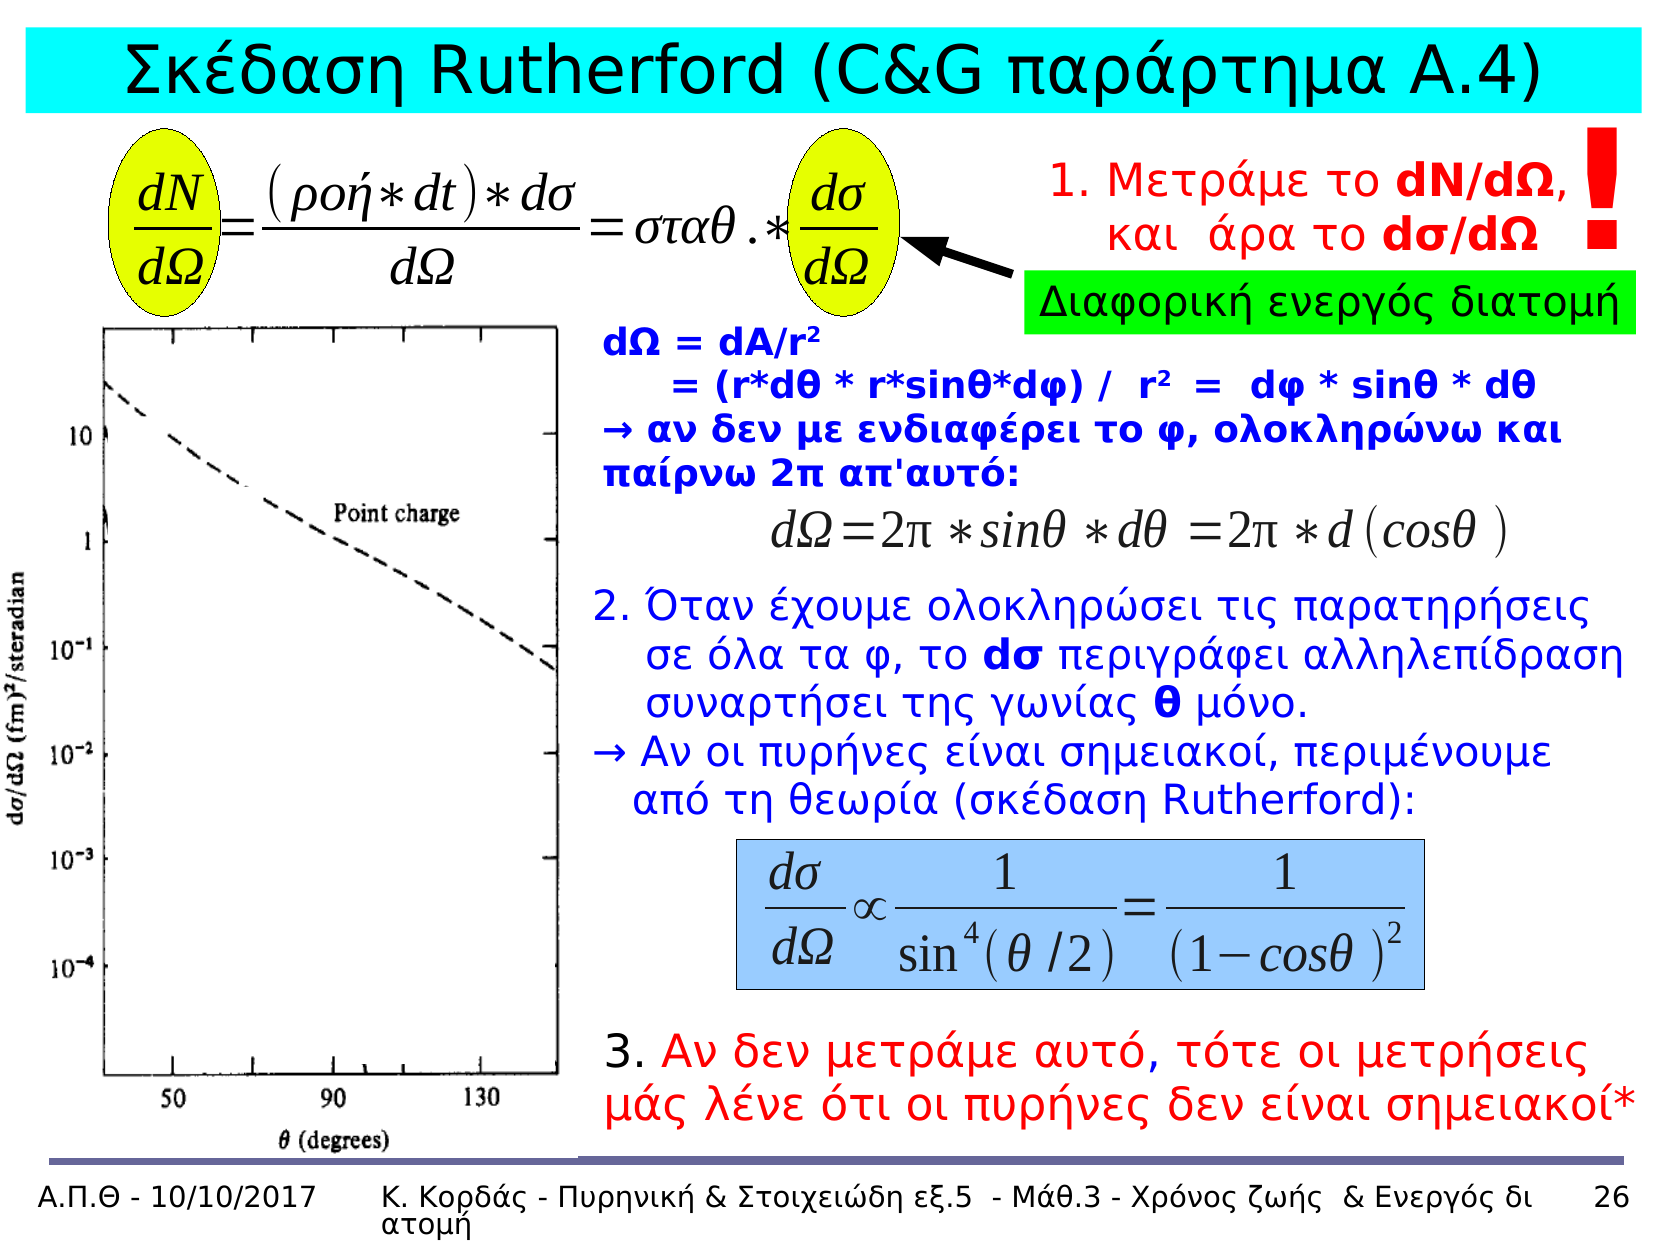

# Σκέδαση Rutherford (C&G παράρτημα Α.4)
!
1. Μετράμε το dN/dΩ,
 και άρα το dσ/dΩ
Διαφορική ενεργός διατομή
dΩ = dA/r2
 = (r*dθ * r*sinθ*dφ) / r2 = dφ * sinθ * dθ
→ αν δεν με ενδιαφέρει το φ, ολοκληρώνω και παίρνω 2π απ'αυτό:
2. Όταν έχουμε ολοκληρώσει τις παρατηρήσεις
 σε όλα τα φ, το dσ περιγράφει αλληλεπίδραση
 συναρτήσει της γωνίας θ μόνο.
→ Αν οι πυρήνες είναι σημειακοί, περιμένουμε
 από τη θεωρία (σκέδαση Rutherford):
3. Αν δεν μετράμε αυτό, τότε οι μετρήσεις
μάς λένε ότι οι πυρήνες δεν είναι σημειακοί*
Α.Π.Θ - 10/10/2017
Κ. Κορδάς - Πυρηνική & Στοιχειώδη εξ.5 - Μάθ.3 - Χρόνος ζωής & Ενεργός διατομή
26